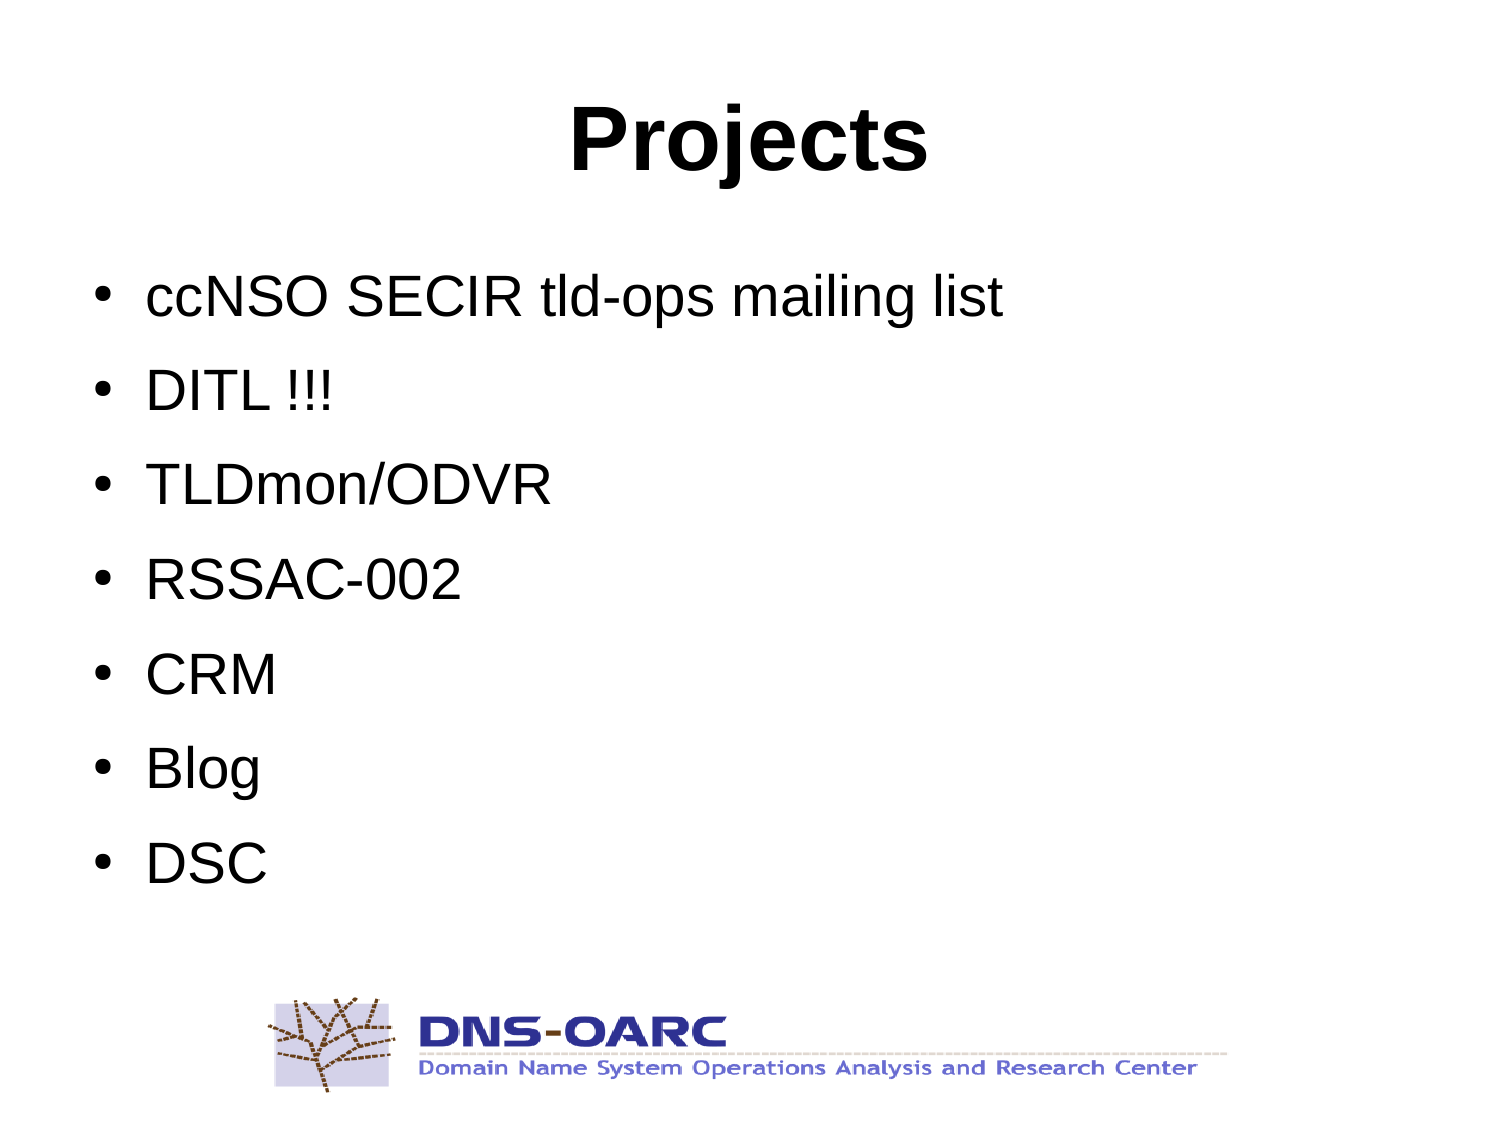

# Projects
ccNSO SECIR tld-ops mailing list
DITL !!!
TLDmon/ODVR
RSSAC-002
CRM
Blog
DSC